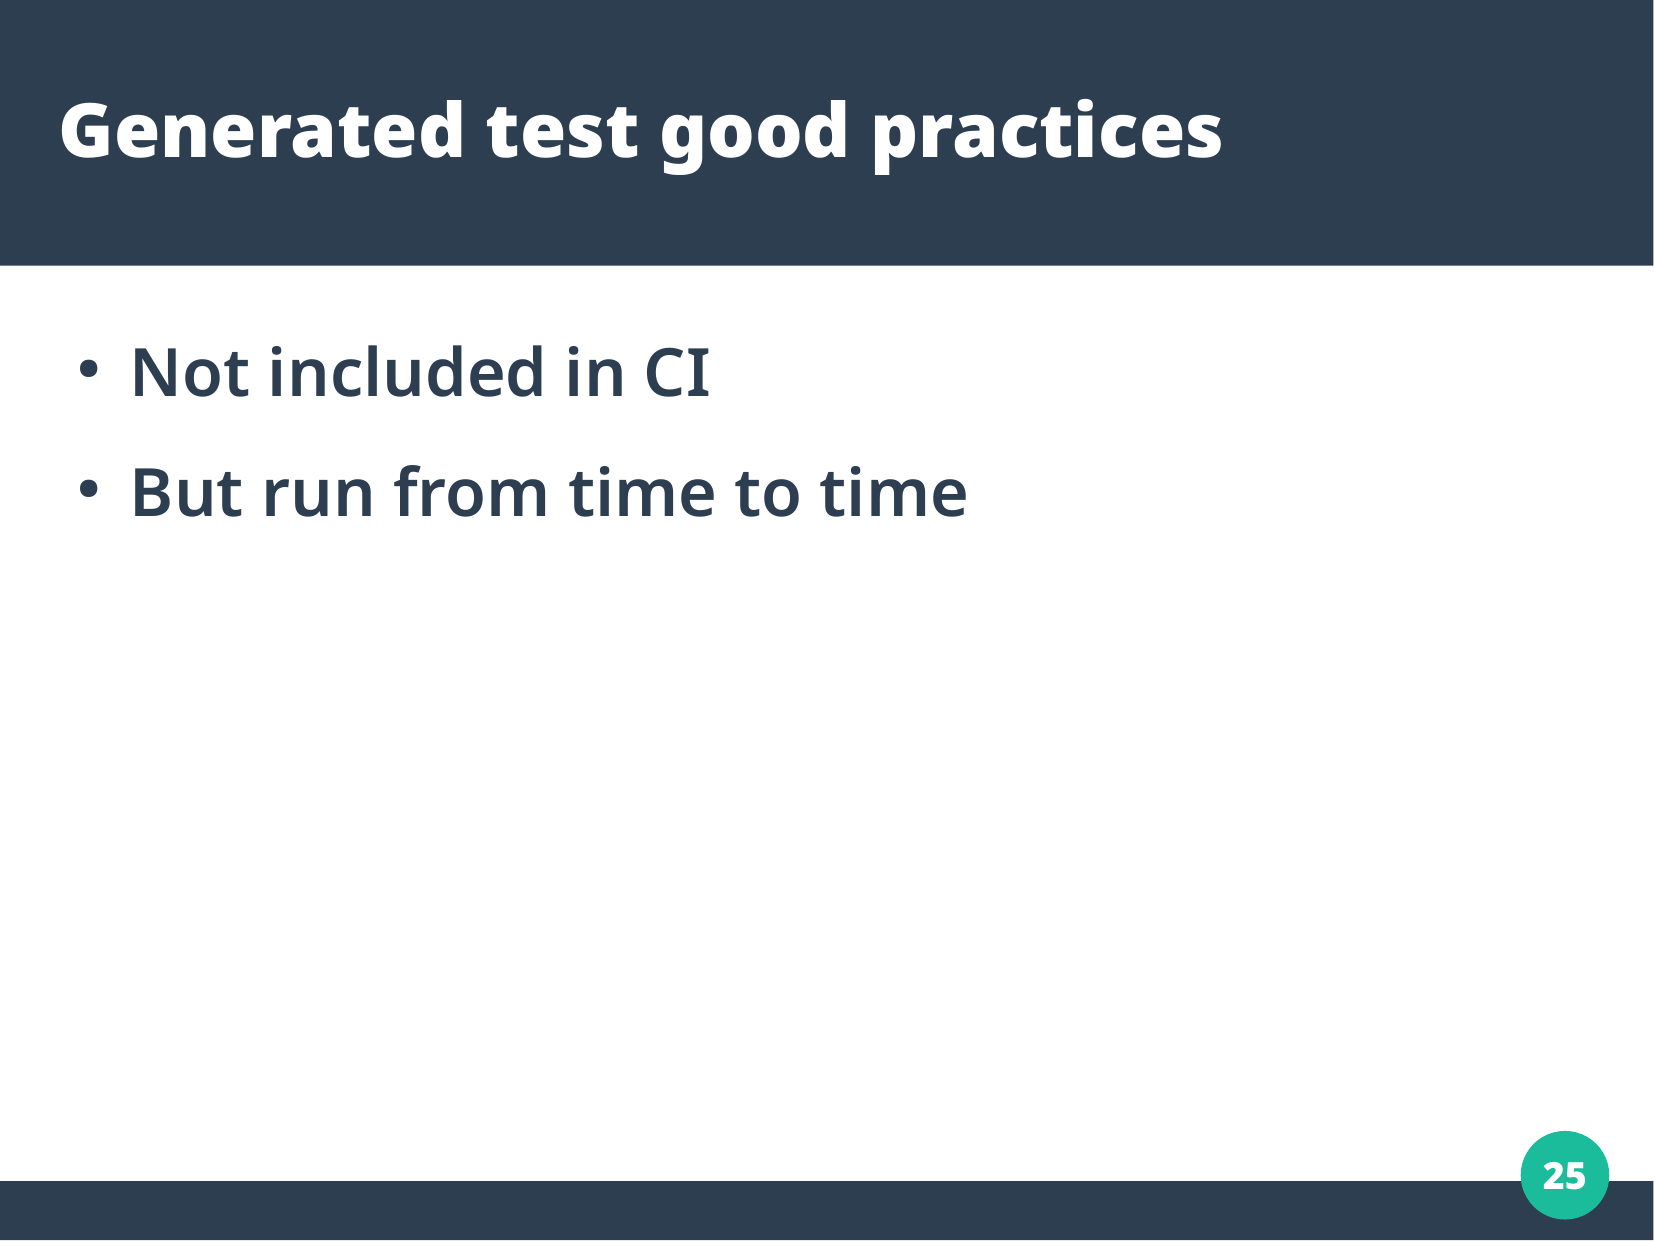

# Generated test good practices
Not included in CI
But run from time to time
25